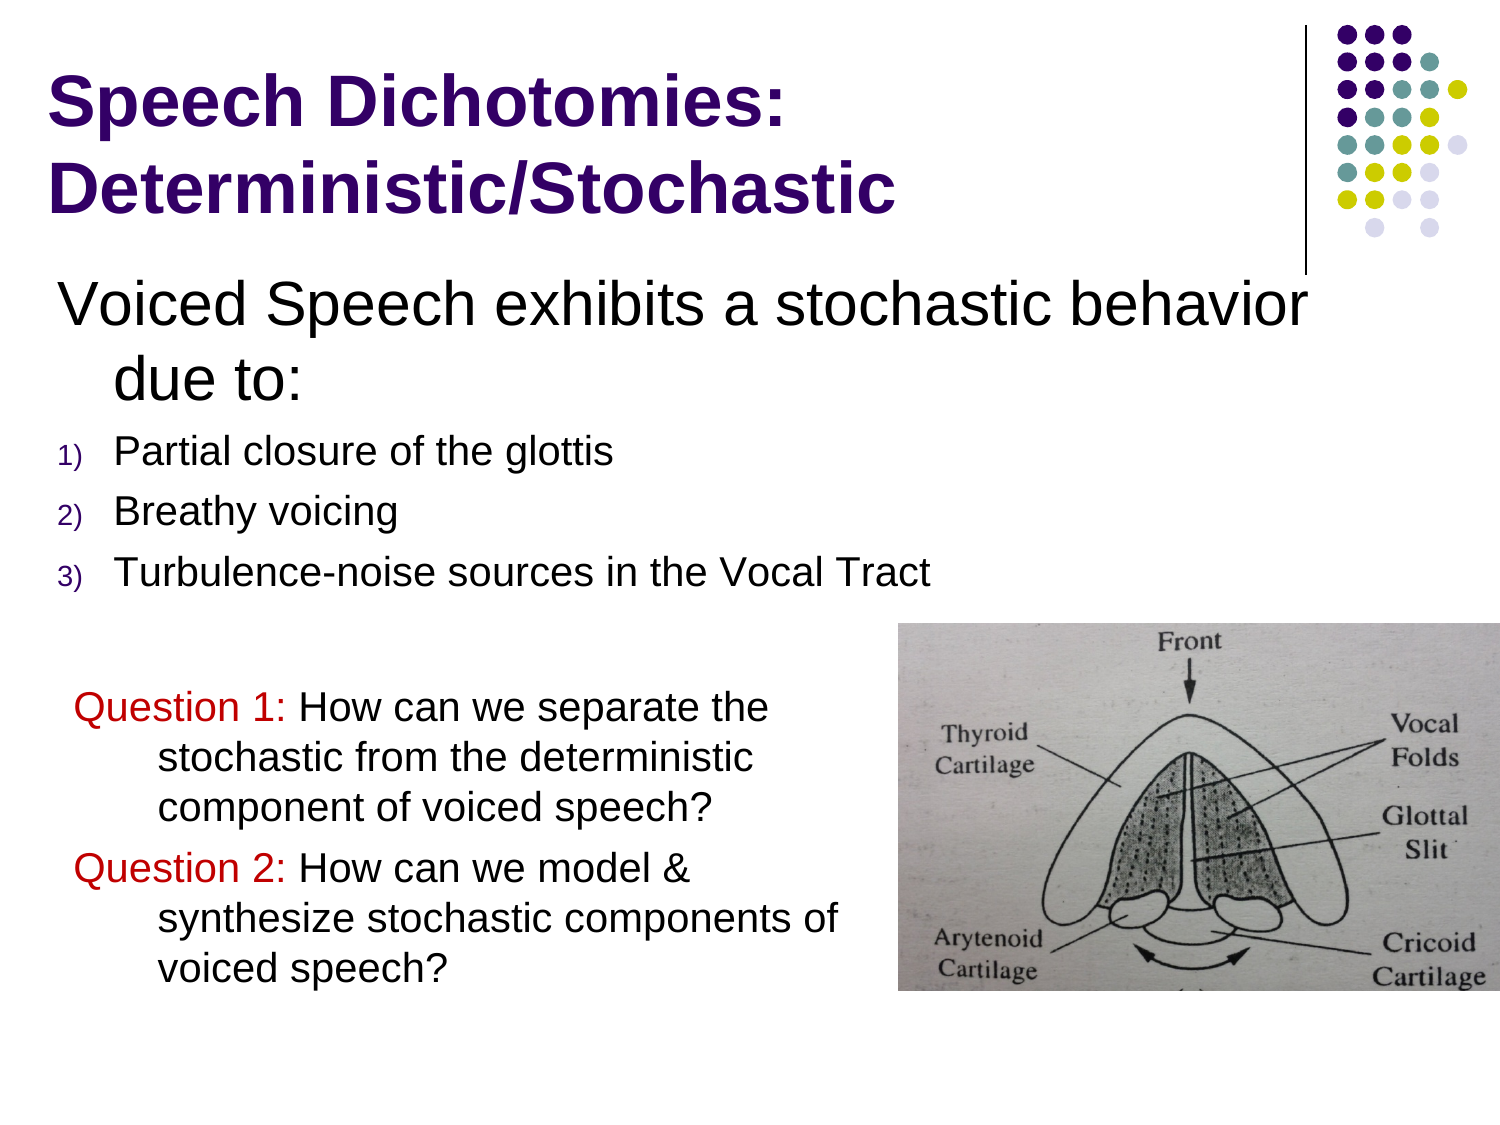

Speech Dichotomies:
Deterministic/Stochastic
Voiced Speech exhibits a stochastic behavior due to:
Partial closure of the glottis
Breathy voicing
Turbulence-noise sources in the Vocal Tract
Question 1: How can we separate the stochastic from the deterministic component of voiced speech?
Question 2: How can we model & synthesize stochastic components of voiced speech?